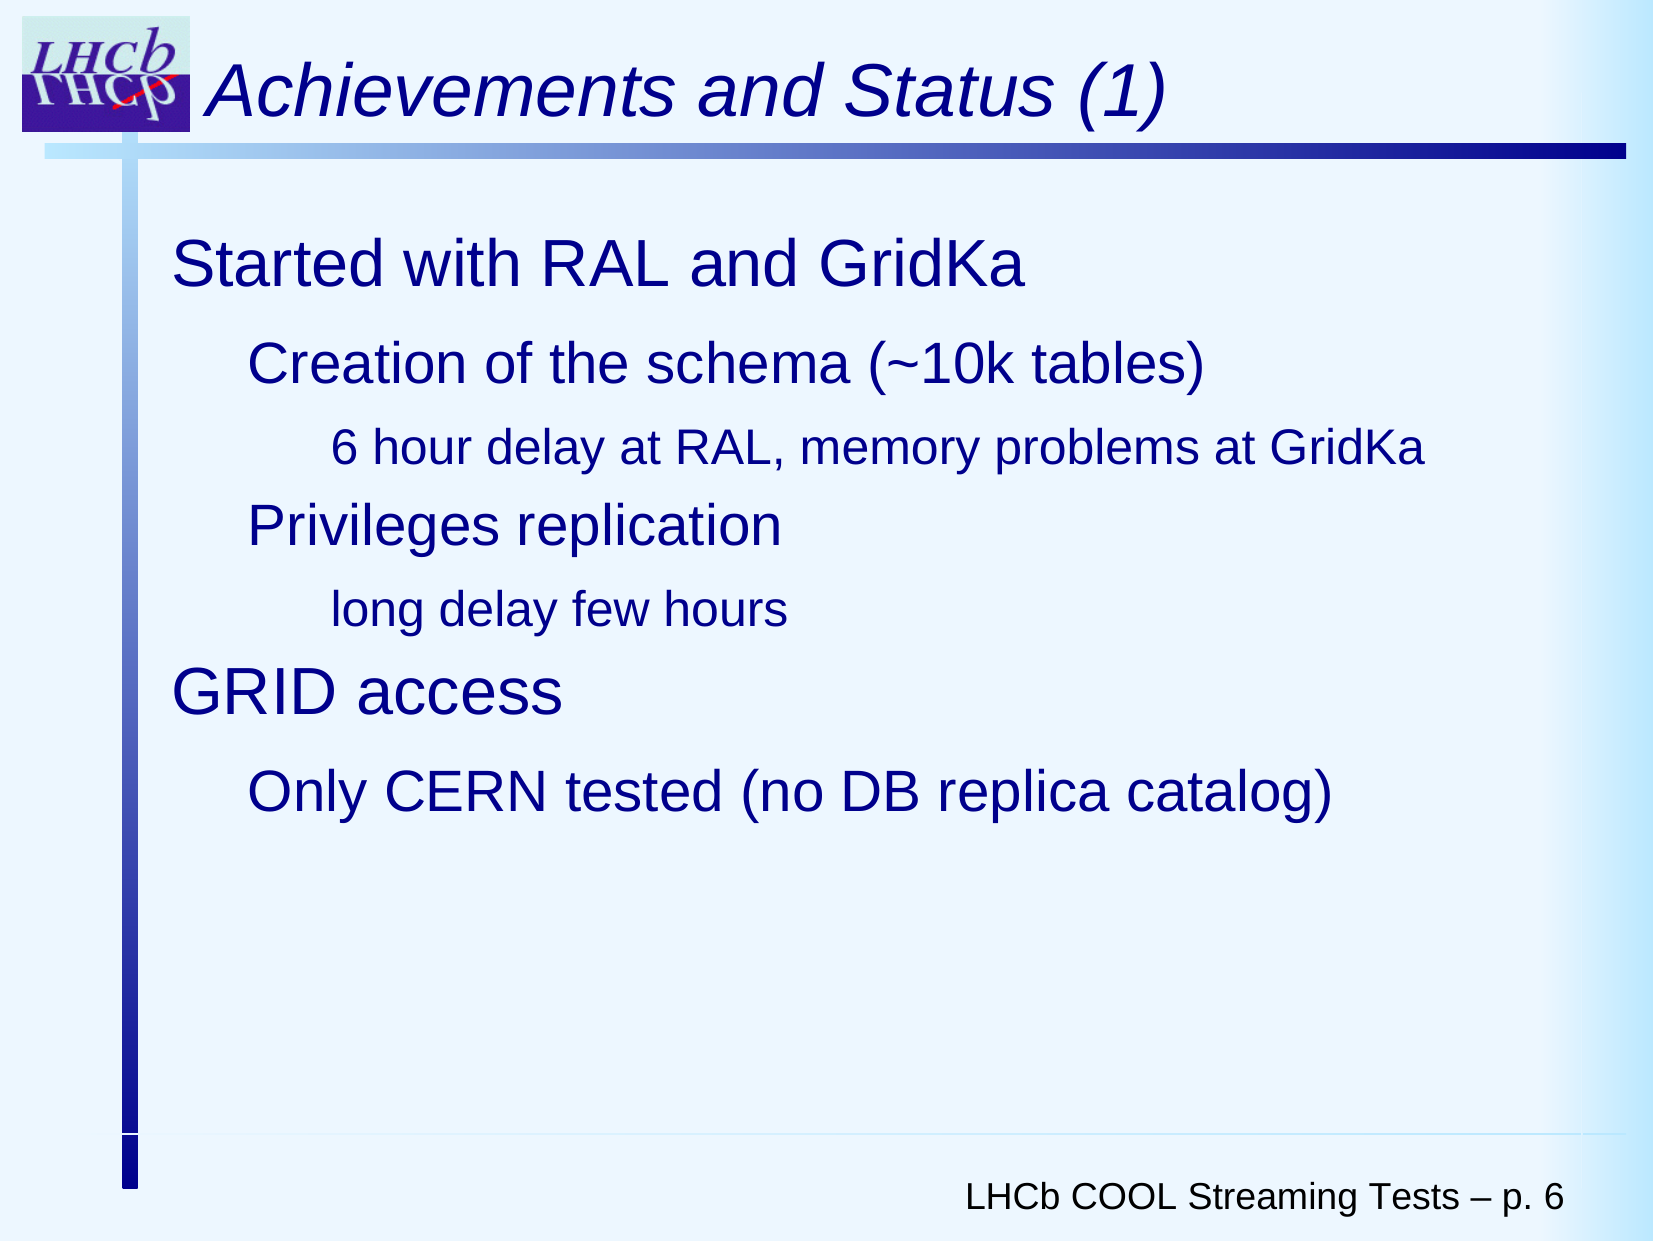

# Achievements and Status (1)
Started with RAL and GridKa
Creation of the schema (~10k tables)
6 hour delay at RAL, memory problems at GridKa
Privileges replication
long delay few hours
GRID access
Only CERN tested (no DB replica catalog)